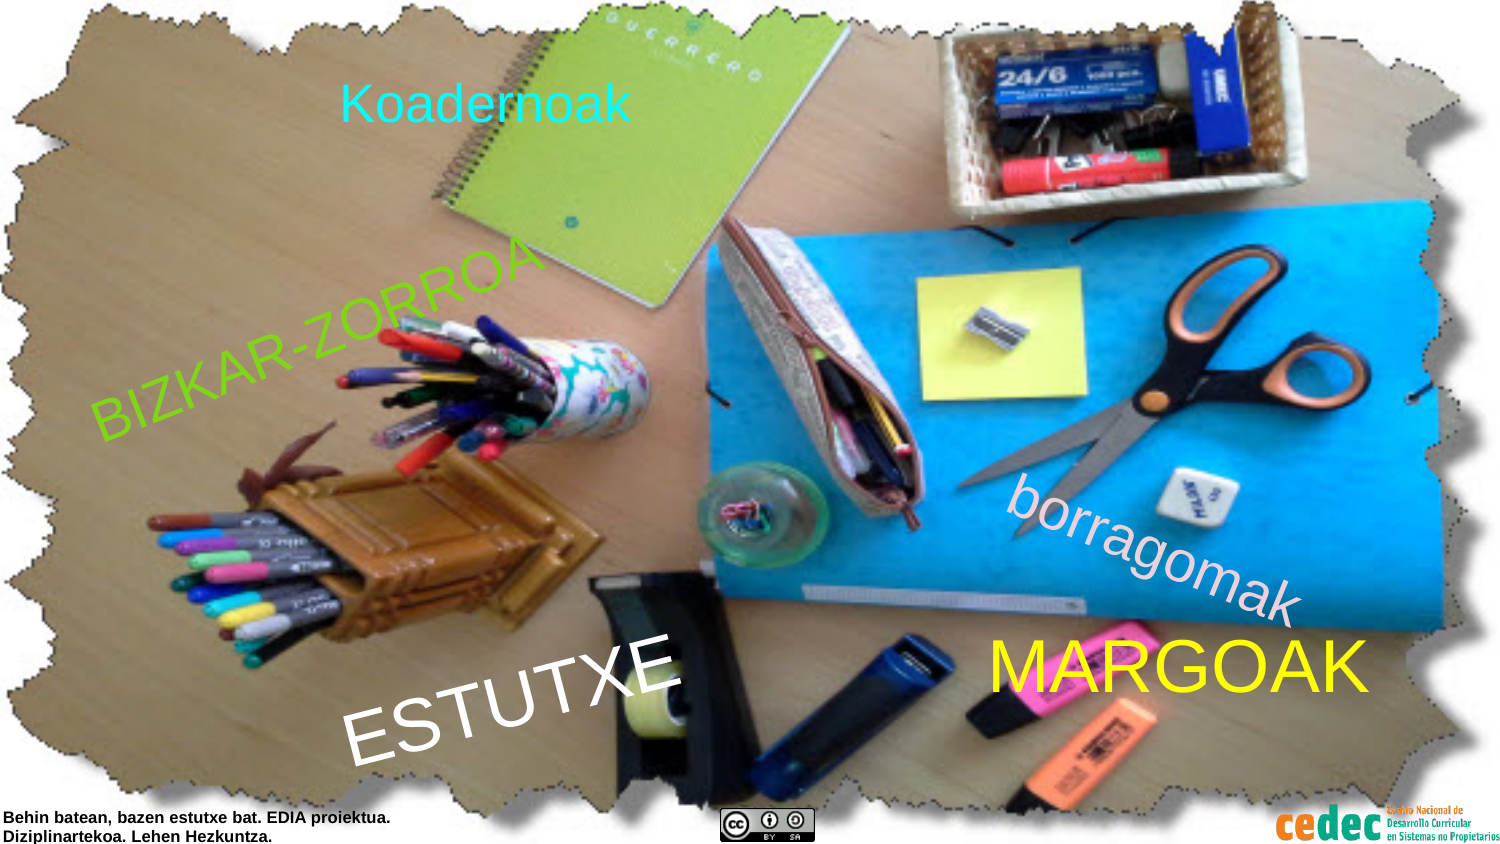

Koadernoak
BIZKAR-ZORROA
borragomak
MARGOAK
ESTUTXE
Behin batean, bazen estutxe bat. EDIA proiektua.
Diziplinartekoa. Lehen Hezkuntza.